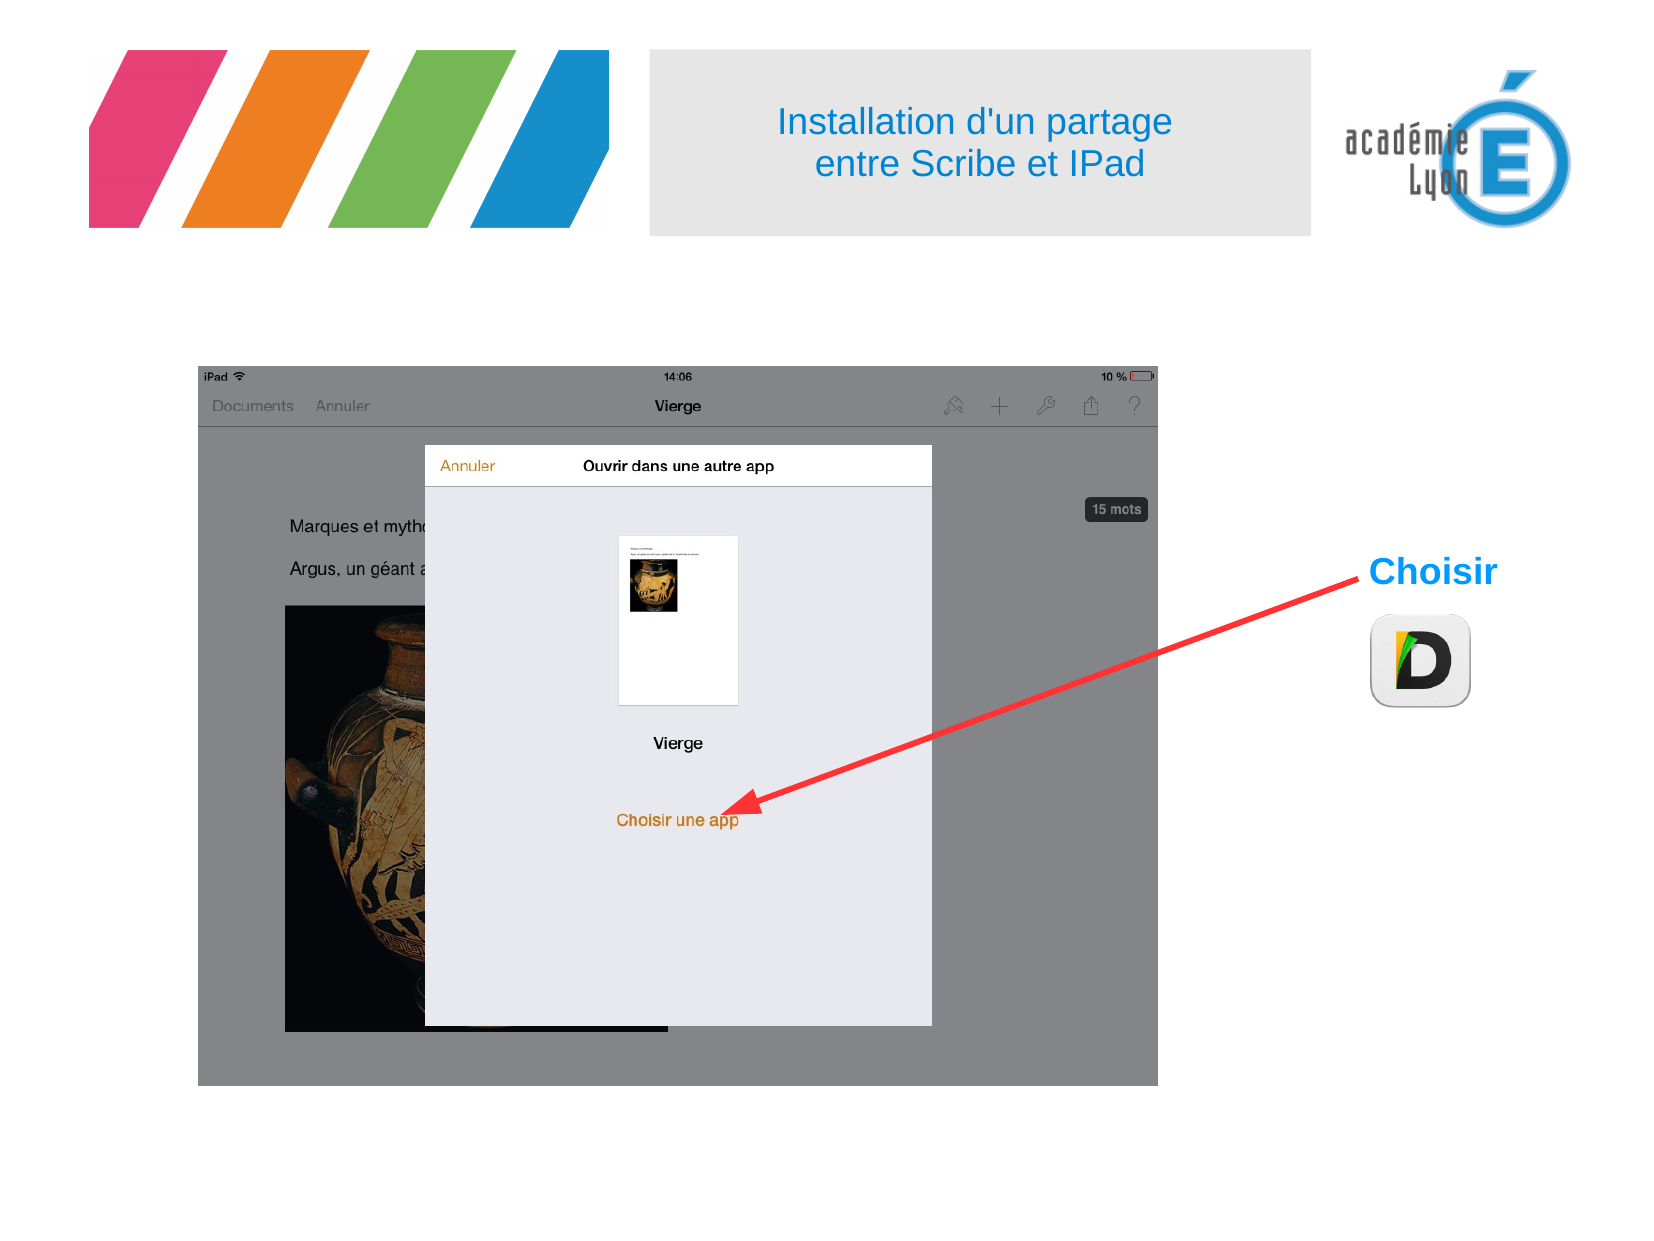

# Installation d'un partage entre Scribe et IPad
Choisir